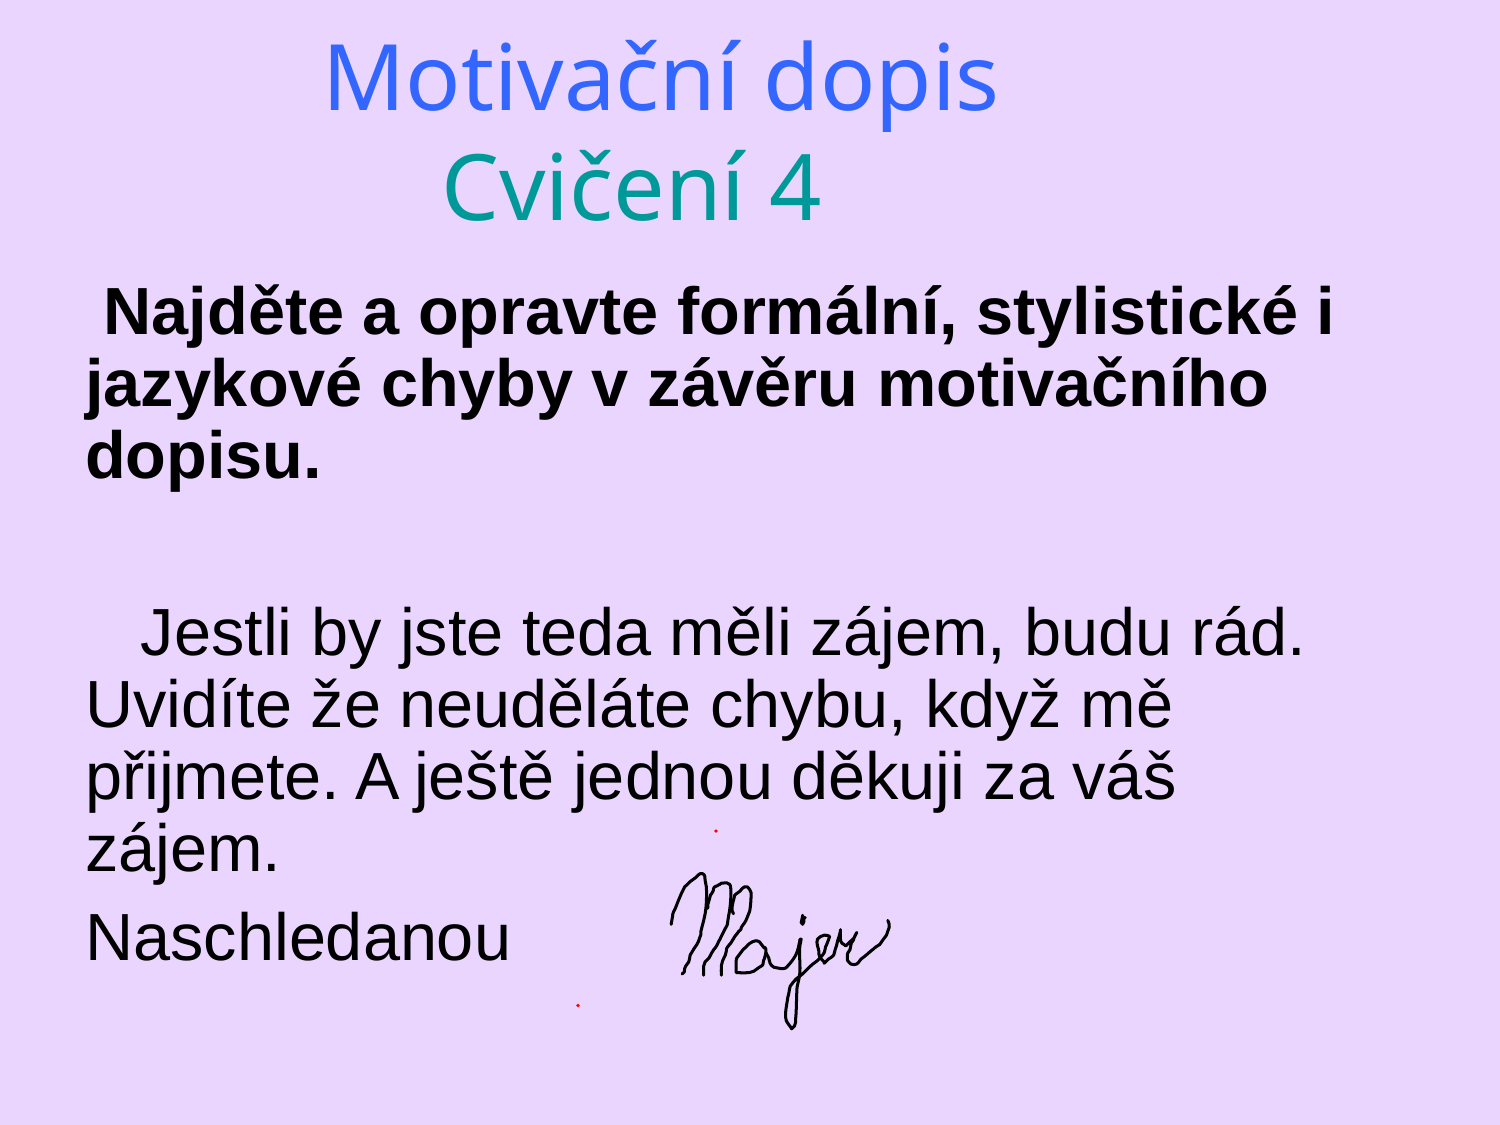

# Motivační dopis Cvičení 4
 Najděte a opravte formální, stylistické i jazykové chyby v závěru motivačního dopisu.
 Jestli by jste teda měli zájem, budu rád. Uvidíte že neuděláte chybu, když mě přijmete. A ještě jednou děkuji za váš zájem.
Naschledanou